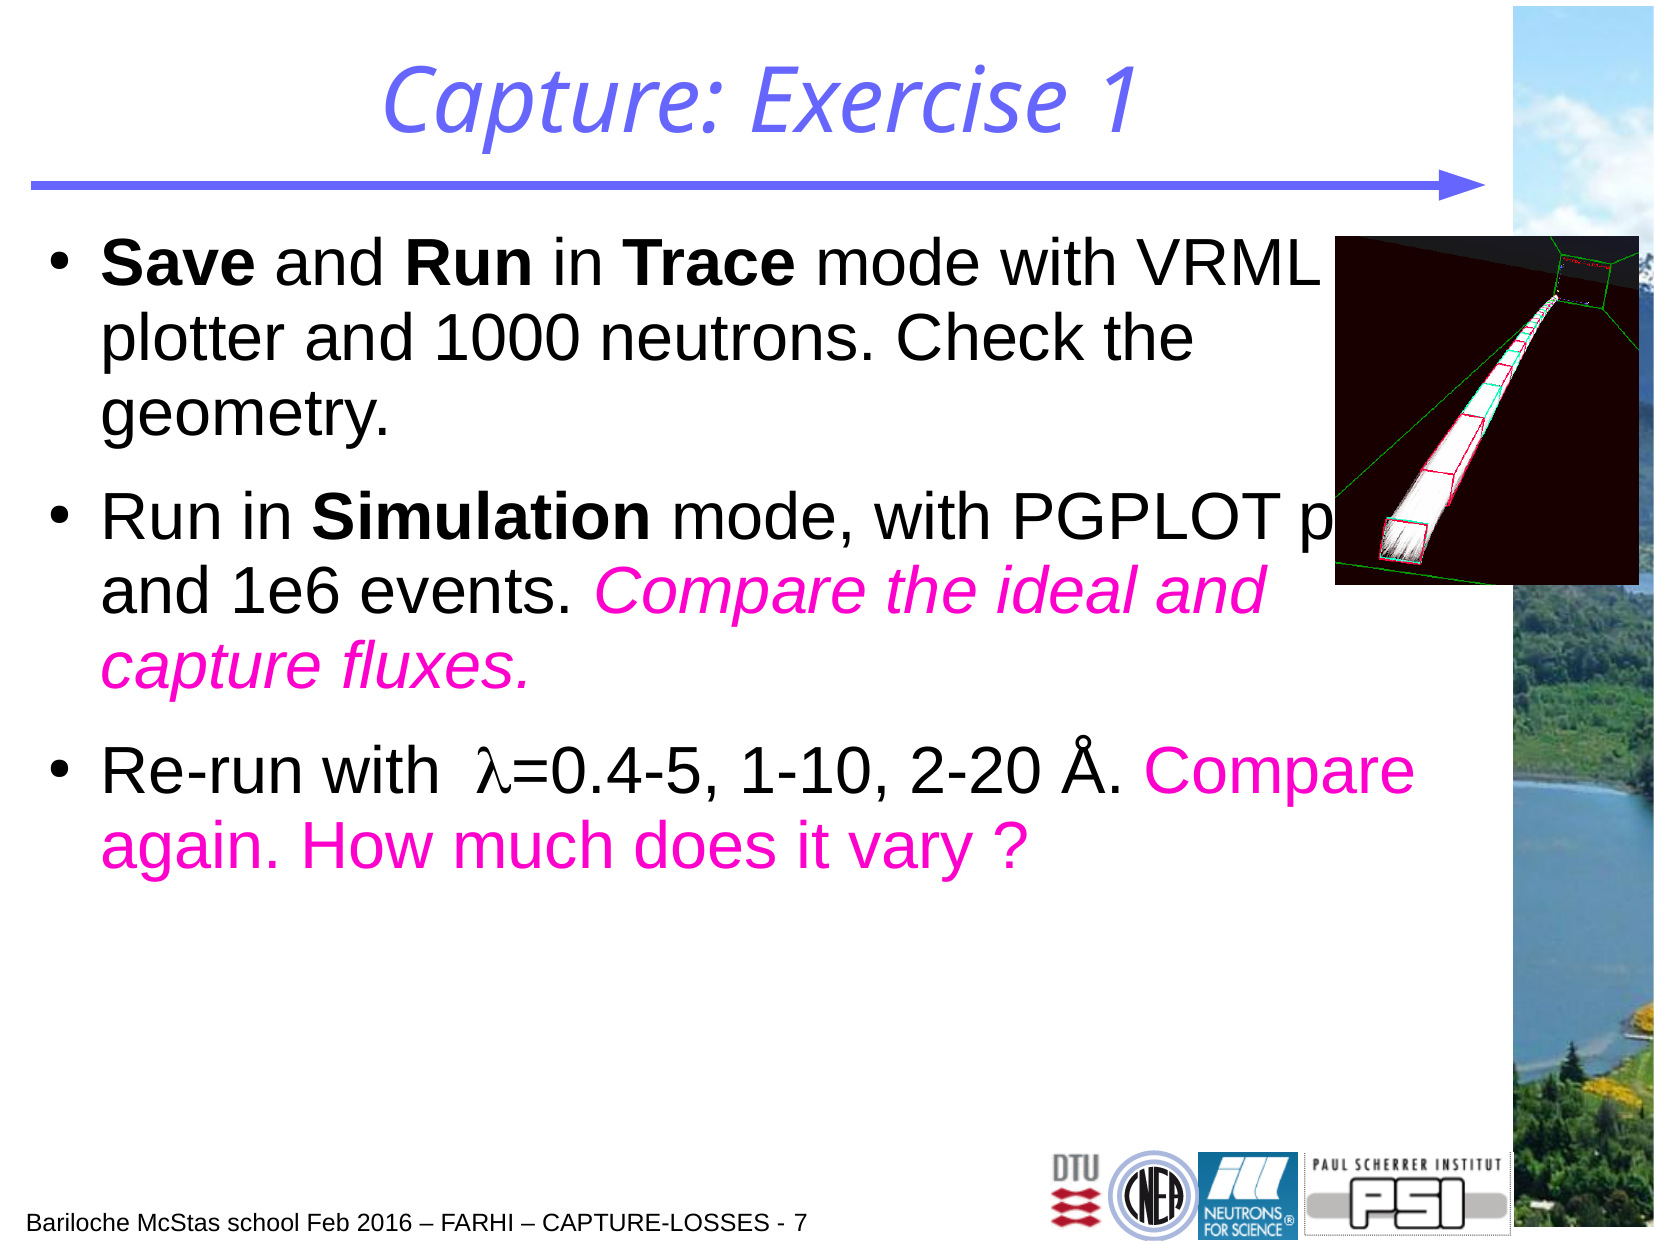

# Capture: Exercise 1
Save and Run in Trace mode with VRML plotter and 1000 neutrons. Check the geometry.
Run in Simulation mode, with PGPLOT plotter and 1e6 events. Compare the ideal and capture fluxes.
Re-run with l=0.4-5, 1-10, 2-20 Å. Compare again. How much does it vary ?